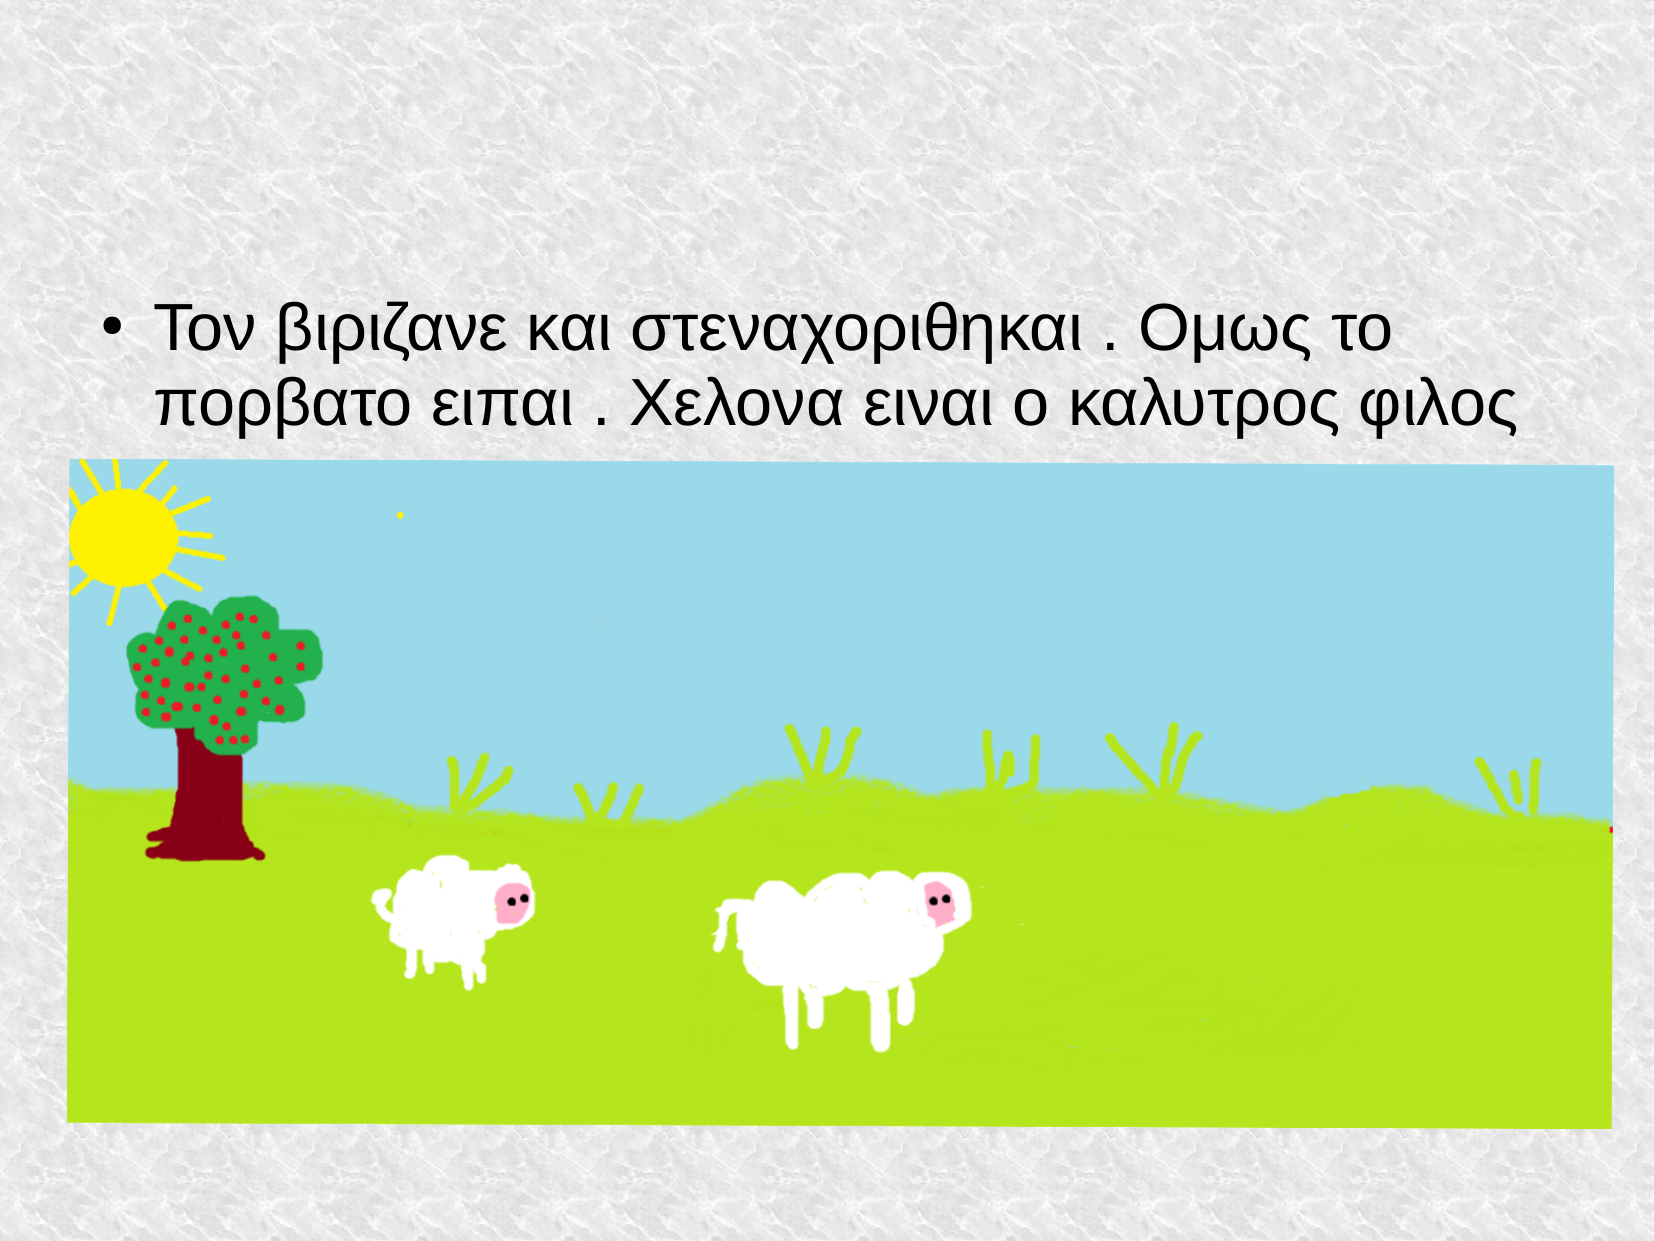

#
Τον βιριζανε και στεναχοριθηκαι . Ομως το πορβατο ειπαι . Χελονα ειναι ο καλυτρος φιλος